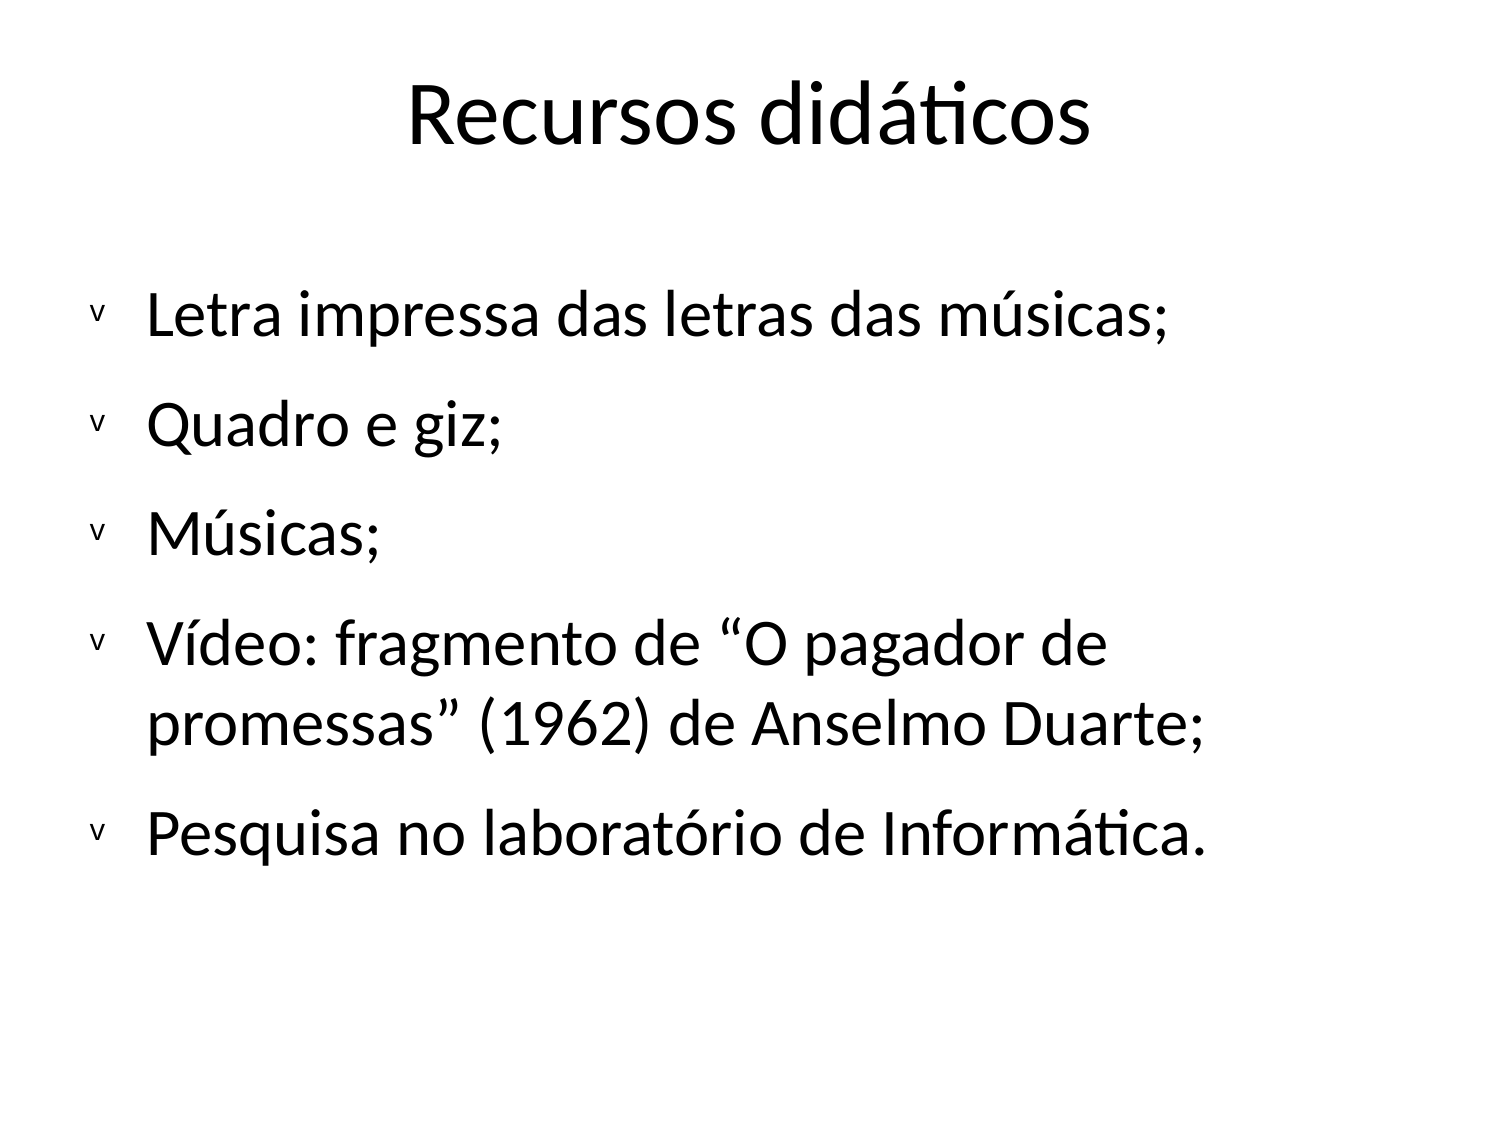

# Recursos didáticos
Letra impressa das letras das músicas;
Quadro e giz;
Músicas;
Vídeo: fragmento de “O pagador de promessas” (1962) de Anselmo Duarte;
Pesquisa no laboratório de Informática.